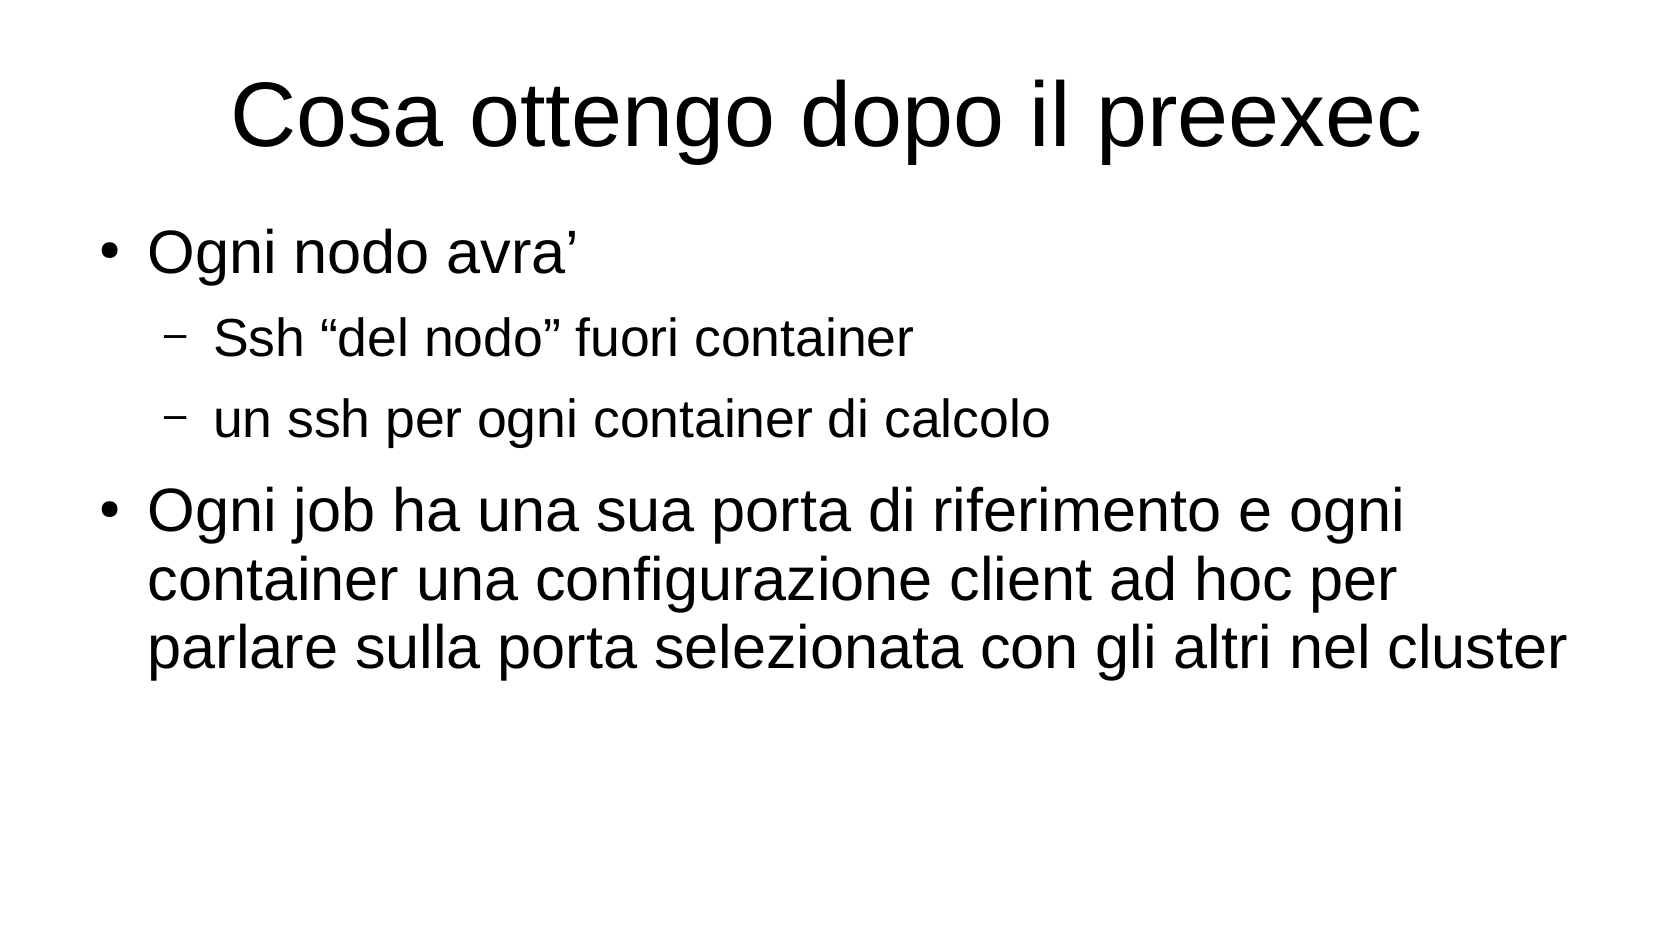

# Cosa ottengo dopo il preexec
Ogni nodo avra’
Ssh “del nodo” fuori container
un ssh per ogni container di calcolo
Ogni job ha una sua porta di riferimento e ogni container una configurazione client ad hoc per parlare sulla porta selezionata con gli altri nel cluster